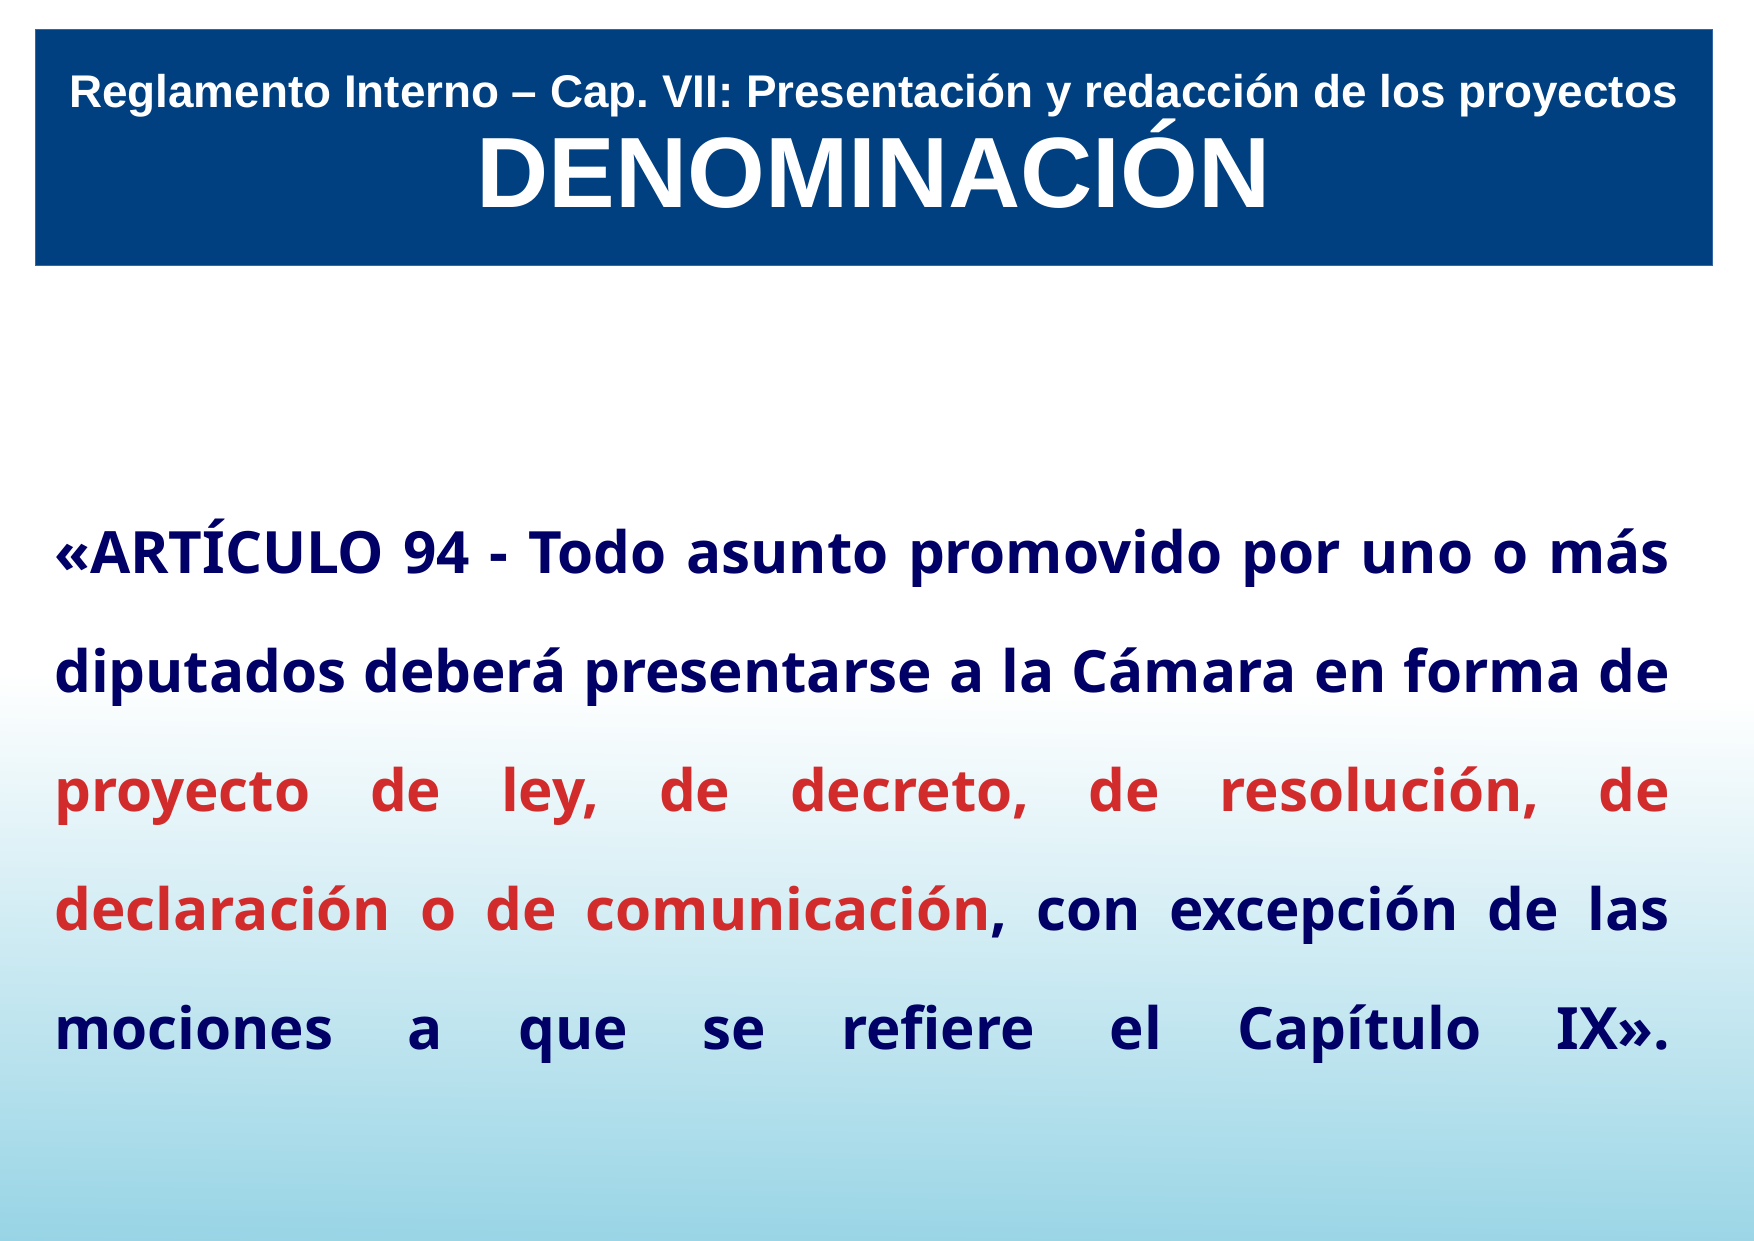

Reglamento Interno – Cap. VII: Presentación y redacción de los proyectos
DENOMINACIÓN
# «ARTÍCULO 94 - Todo asunto promovido por uno o más diputados deberá presentarse a la Cámara en forma de proyecto de ley, de decreto, de resolución, de declaración o de comunicación, con excepción de las mociones a que se refiere el Capítulo IX».